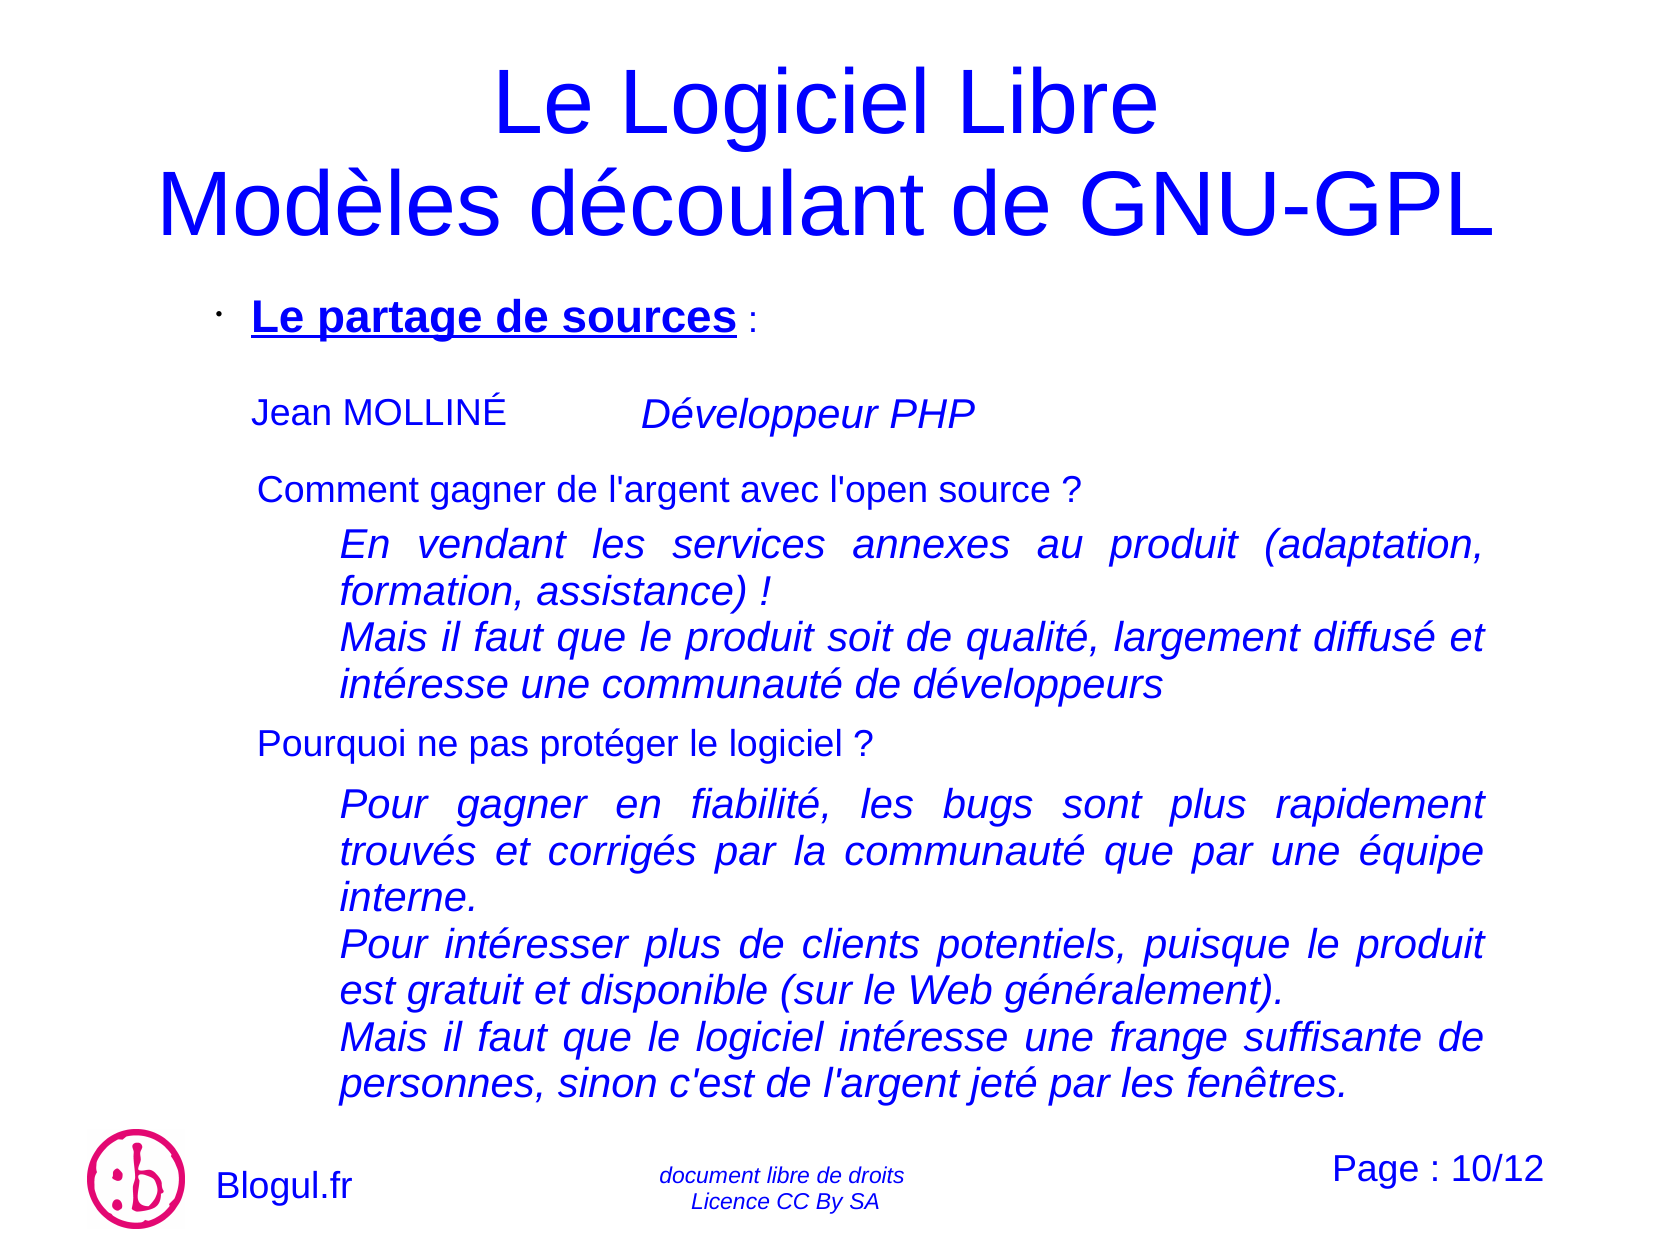

# Le Logiciel Libre Modèles découlant de GNU-GPL
Le partage de sources :
Développeur PHP
Jean MOLLINÉ
Comment gagner de l'argent avec l'open source ?
En vendant les services annexes au produit (adaptation, formation, assistance) !
Mais il faut que le produit soit de qualité, largement diffusé et intéresse une communauté de développeurs
Pourquoi ne pas protéger le logiciel ?
Pour gagner en fiabilité, les bugs sont plus rapidement trouvés et corrigés par la communauté que par une équipe interne.
Pour intéresser plus de clients potentiels, puisque le produit est gratuit et disponible (sur le Web généralement).
Mais il faut que le logiciel intéresse une frange suffisante de personnes, sinon c'est de l'argent jeté par les fenêtres.